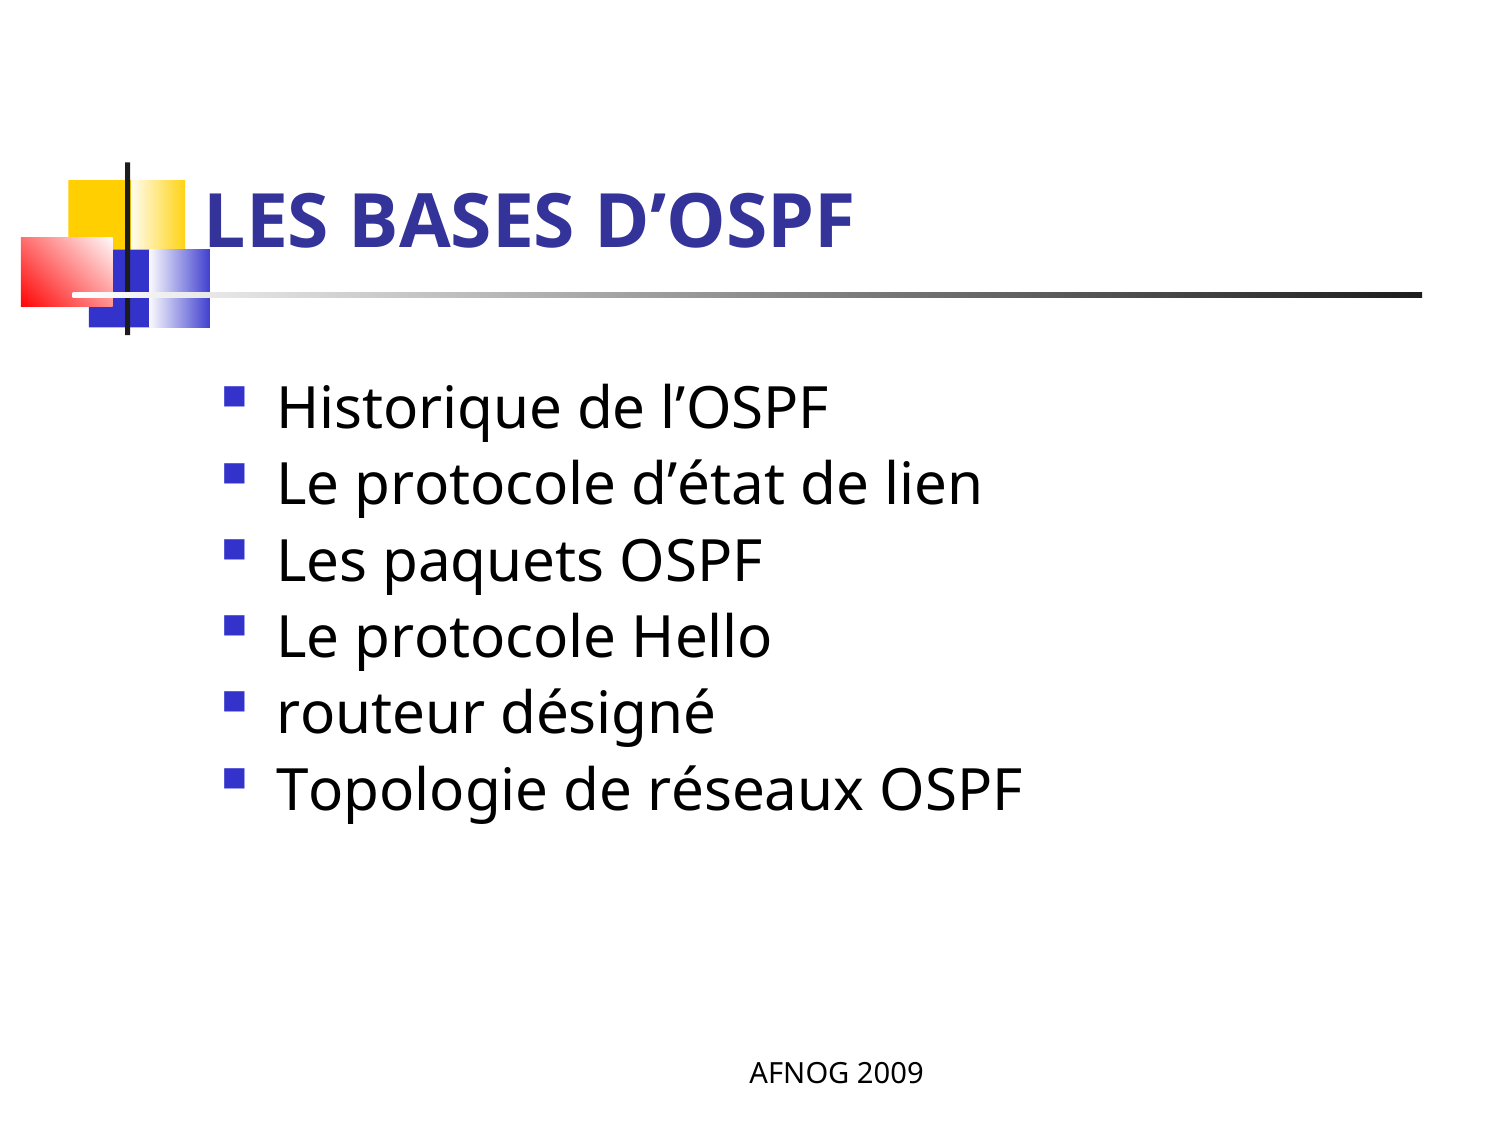

# LES BASES D’OSPF
Historique de l’OSPF
Le protocole d’état de lien
Les paquets OSPF
Le protocole Hello
routeur désigné
Topologie de réseaux OSPF
AFNOG 2009